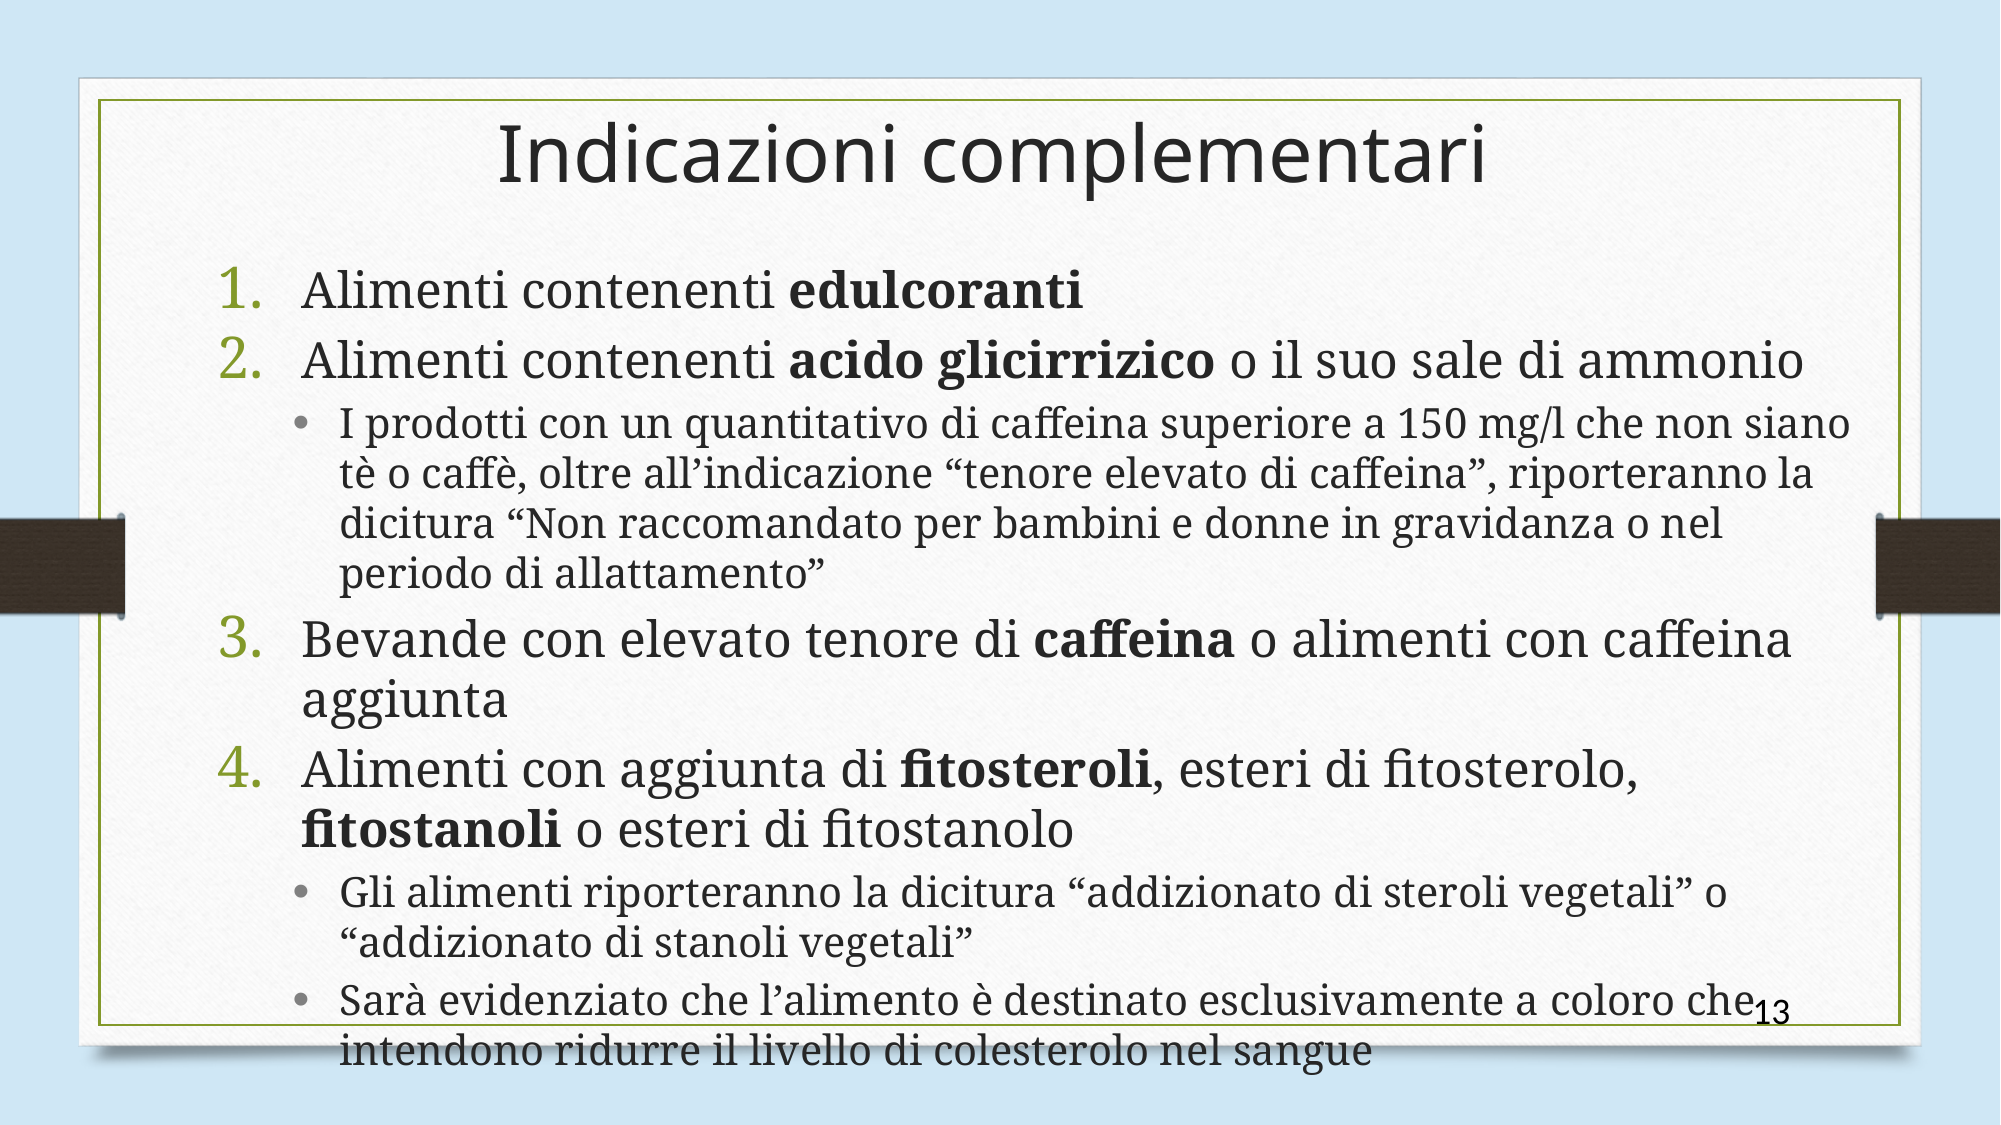

Indicazioni complementari
# Alimenti contenenti edulcoranti
Alimenti contenenti acido glicirrizico o il suo sale di ammonio
I prodotti con un quantitativo di caffeina superiore a 150 mg/l che non siano tè o caffè, oltre all’indicazione “tenore elevato di caffeina”, riporteranno la dicitura “Non raccomandato per bambini e donne in gravidanza o nel periodo di allattamento”
Bevande con elevato tenore di caffeina o alimenti con caffeina aggiunta
Alimenti con aggiunta di fitosteroli, esteri di fitosterolo, fitostanoli o esteri di fitostanolo
Gli alimenti riporteranno la dicitura “addizionato di steroli vegetali” o “addizionato di stanoli vegetali”
Sarà evidenziato che l’alimento è destinato esclusivamente a coloro che intendono ridurre il livello di colesterolo nel sangue